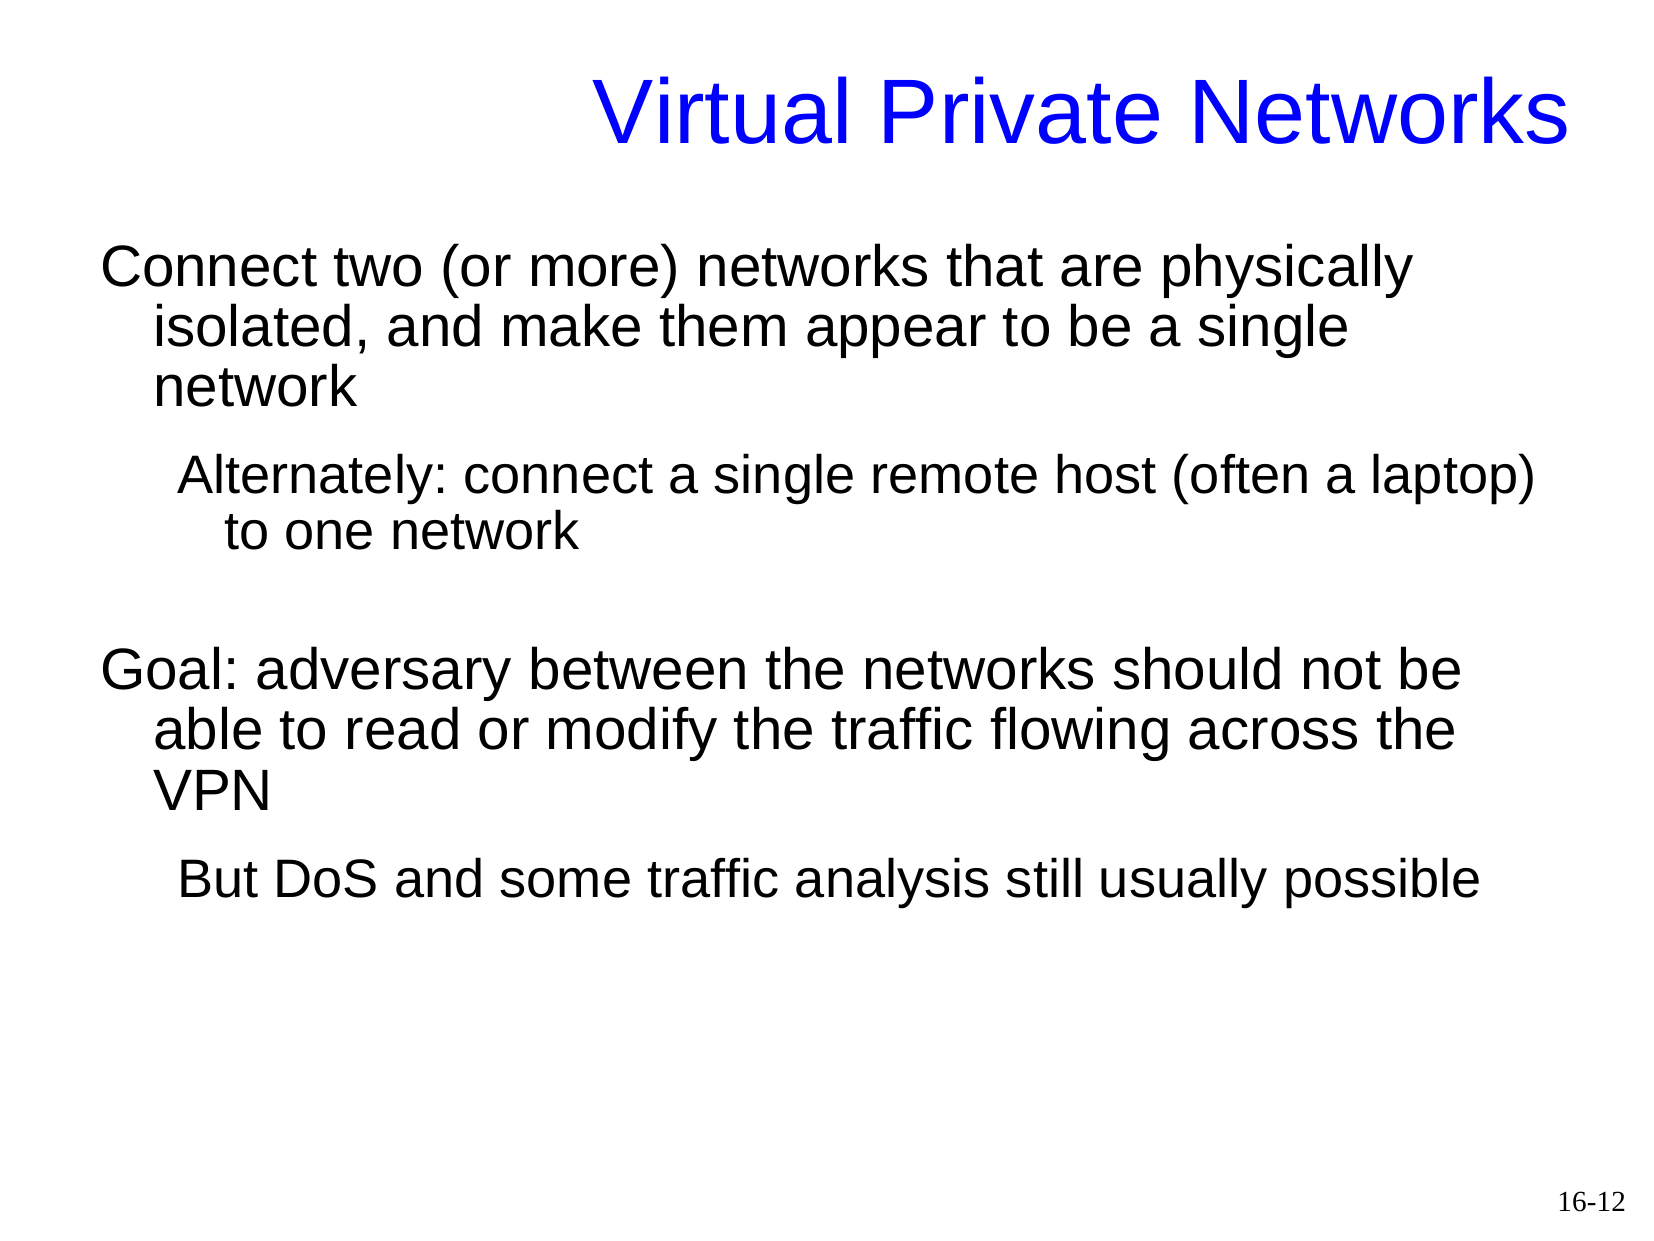

# Virtual Private Networks
Connect two (or more) networks that are physically isolated, and make them appear to be a single network
Alternately: connect a single remote host (often a laptop) to one network
Goal: adversary between the networks should not be able to read or modify the traffic flowing across the VPN
But DoS and some traffic analysis still usually possible